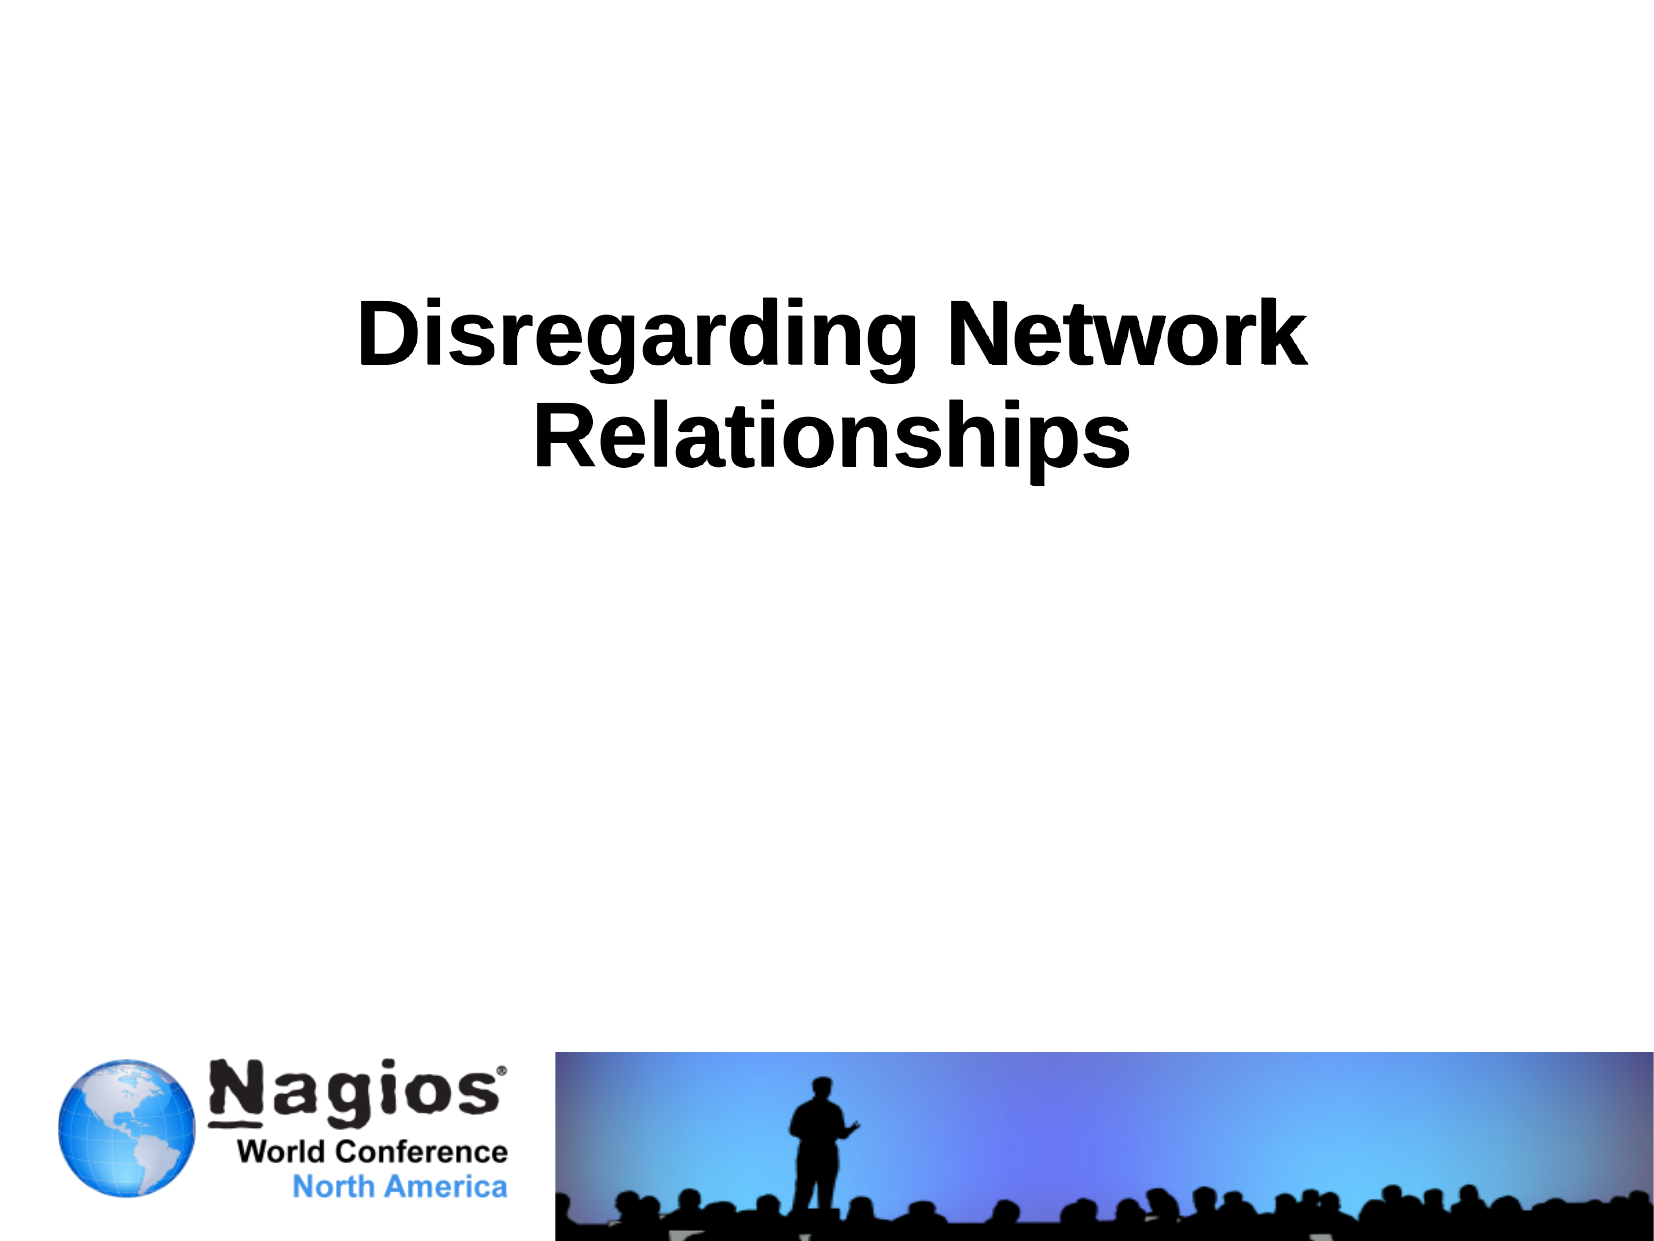

# Disregarding Network Relationships
2011
Nagios World Conference
54